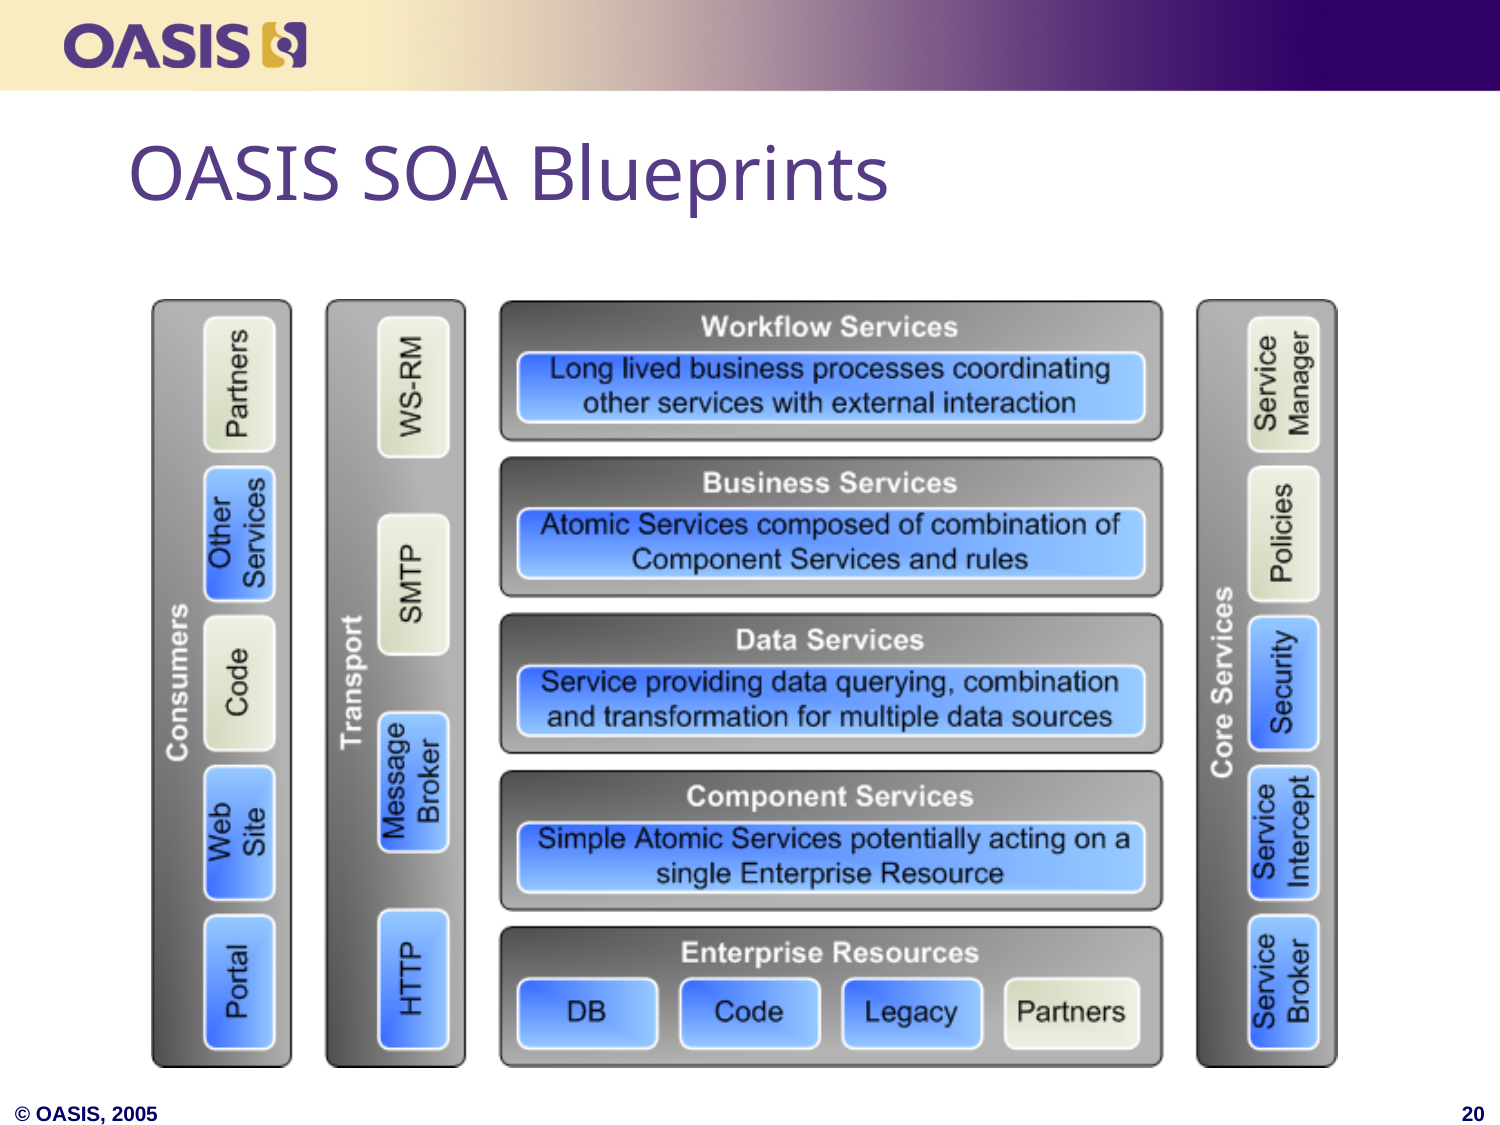

# OASIS SOA Blueprints
© OASIS, 2005
20